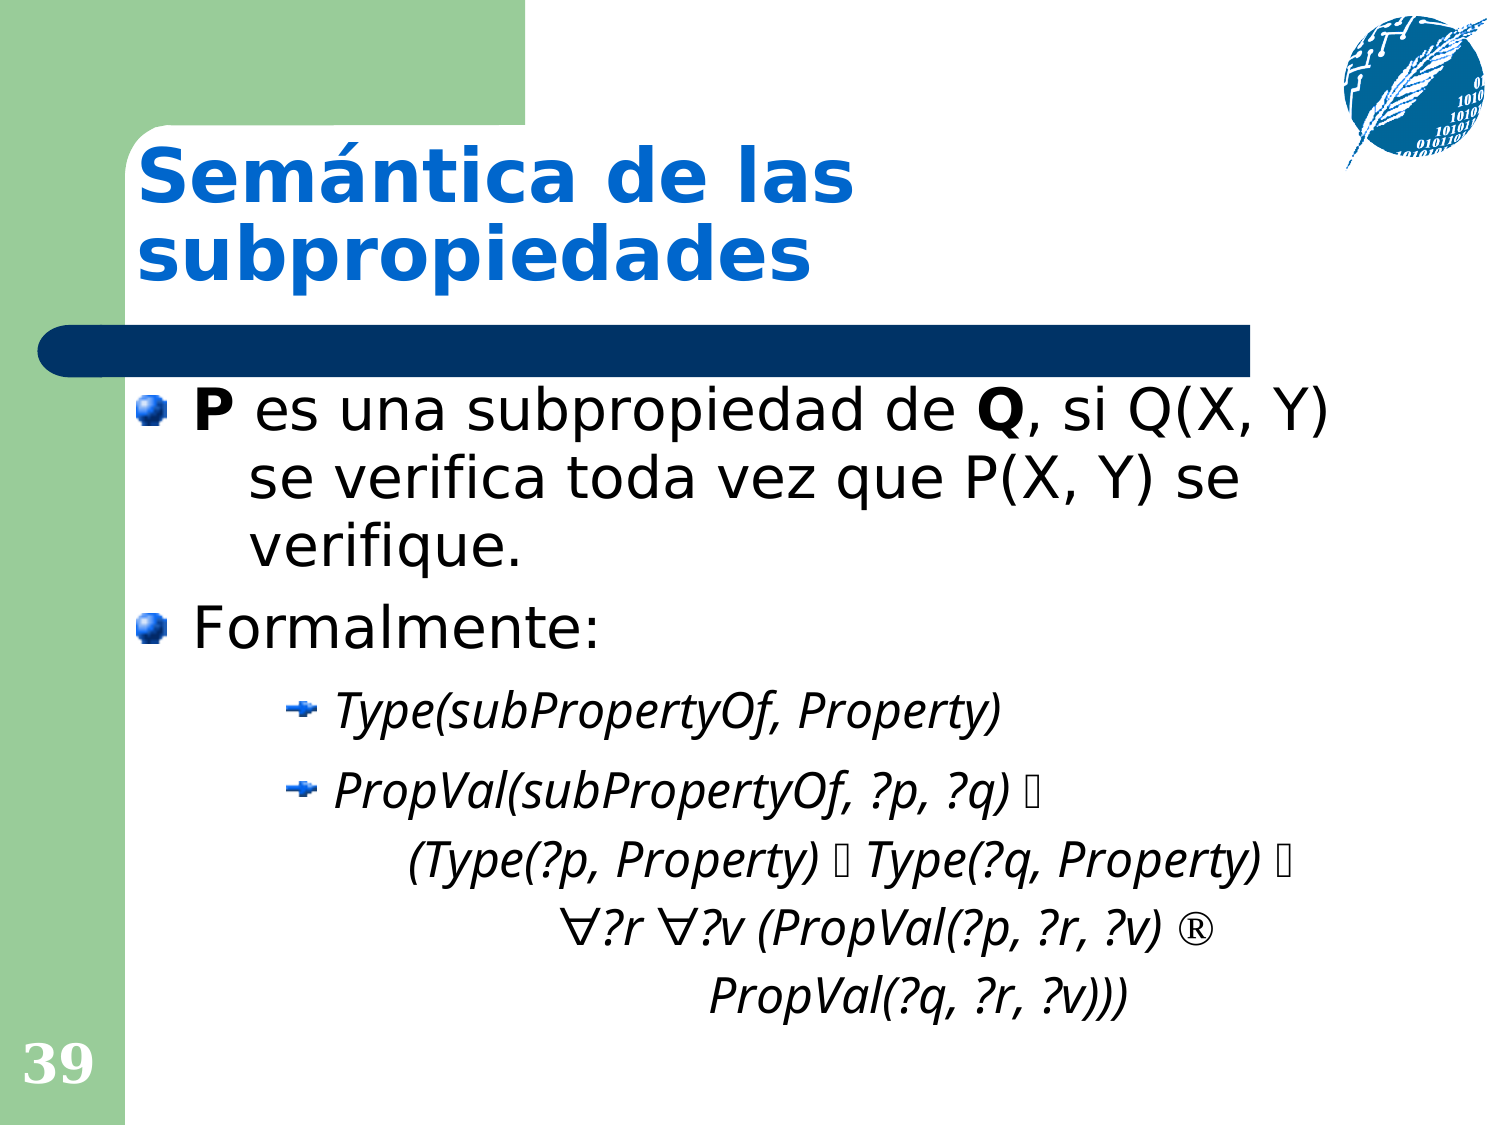

# Semántica de las subpropiedades
P es una subpropiedad de Q, si Q(X, Y) se verifica toda vez que P(X, Y) se verifique.
Formalmente:
Type(subPropertyOf, Property)
PropVal(subPropertyOf, ?p, ?q)
	(Type(?p, Property)  Type(?q, Property)
		∀?r ∀?v (PropVal(?p, ?r, ?v) ®
			PropVal(?q, ?r, ?v)))
39